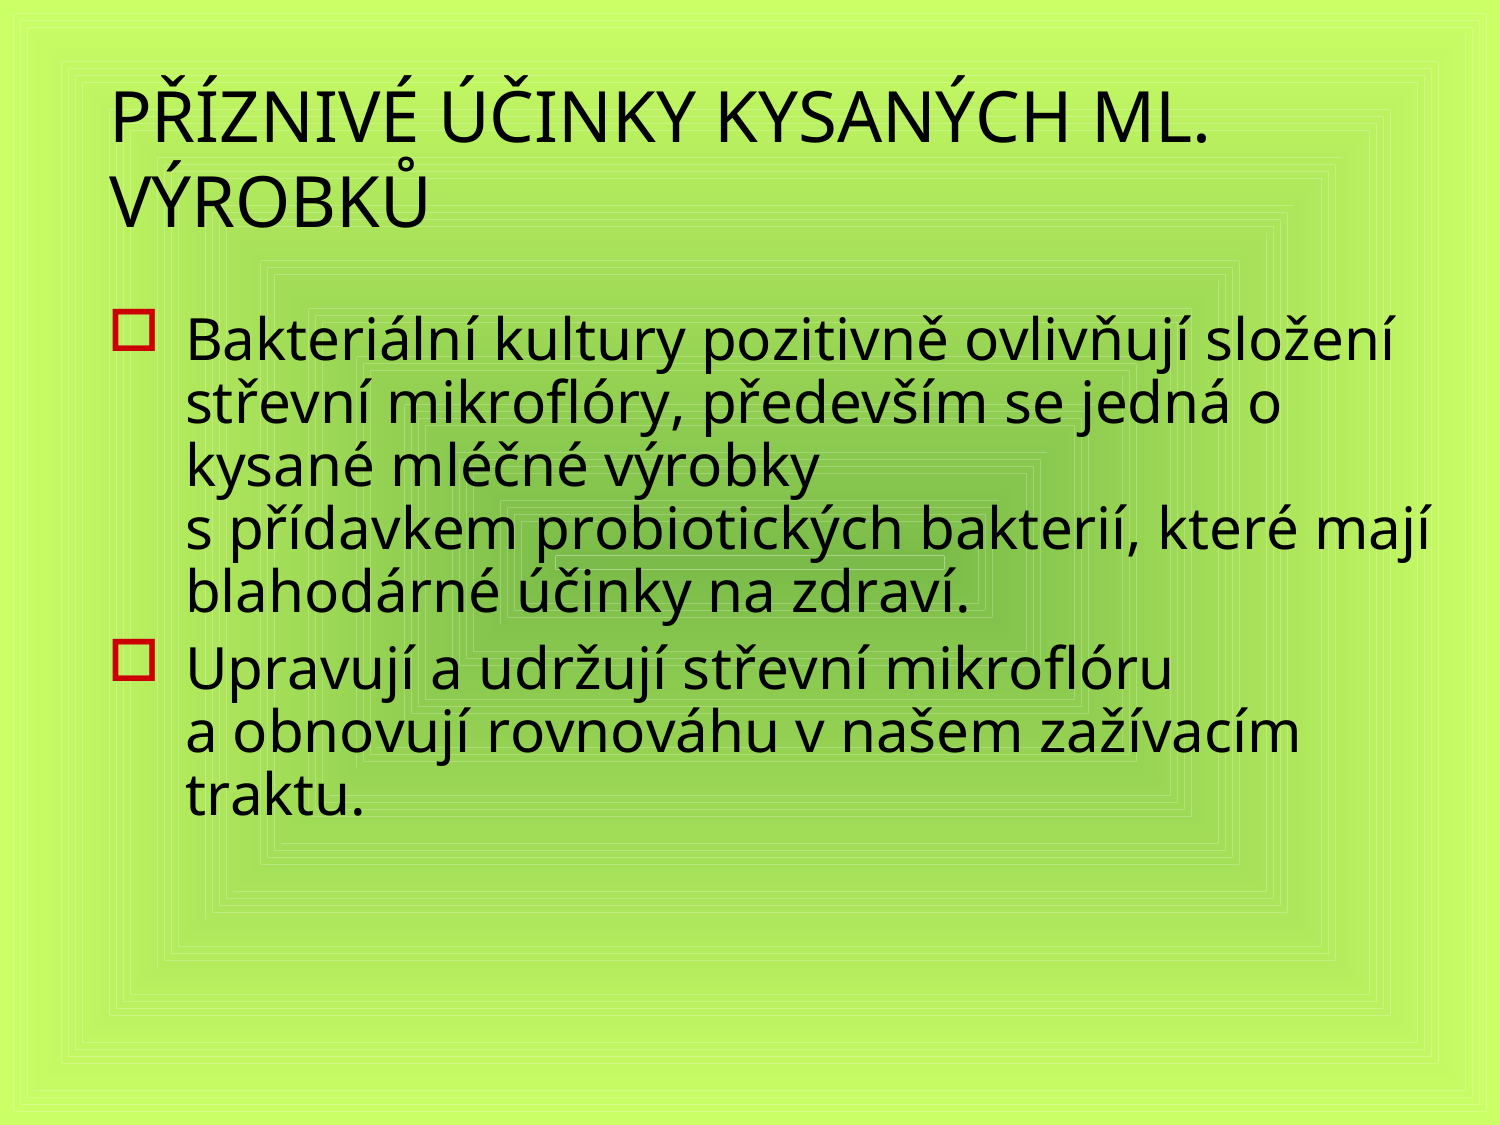

# PŘÍZNIVÉ ÚČINKY KYSANÝCH ML. VÝROBKŮ
Bakteriální kultury pozitivně ovlivňují složení střevní mikroflóry, především se jedná o kysané mléčné výrobky
s přídavkem probiotických bakterií, které mají blahodárné účinky na zdraví.
Upravují a udržují střevní mikroflóru
a obnovují rovnováhu v našem zažívacím traktu.